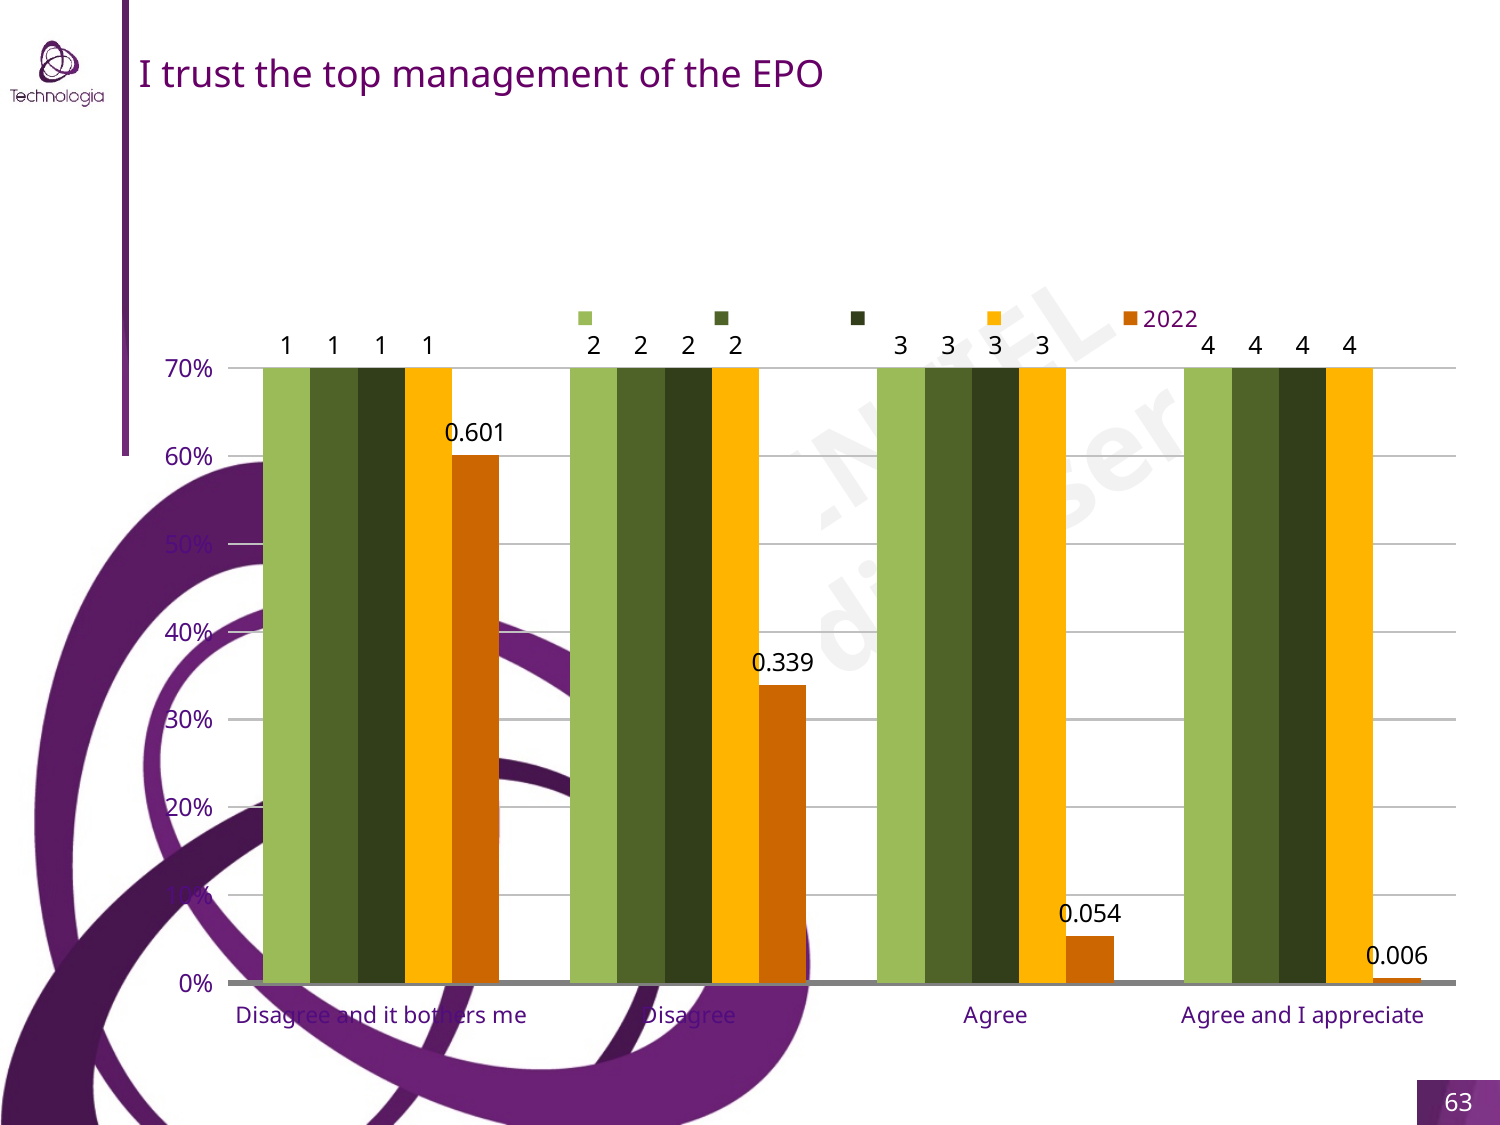

# I trust the top management of the EPO
[unsupported chart]